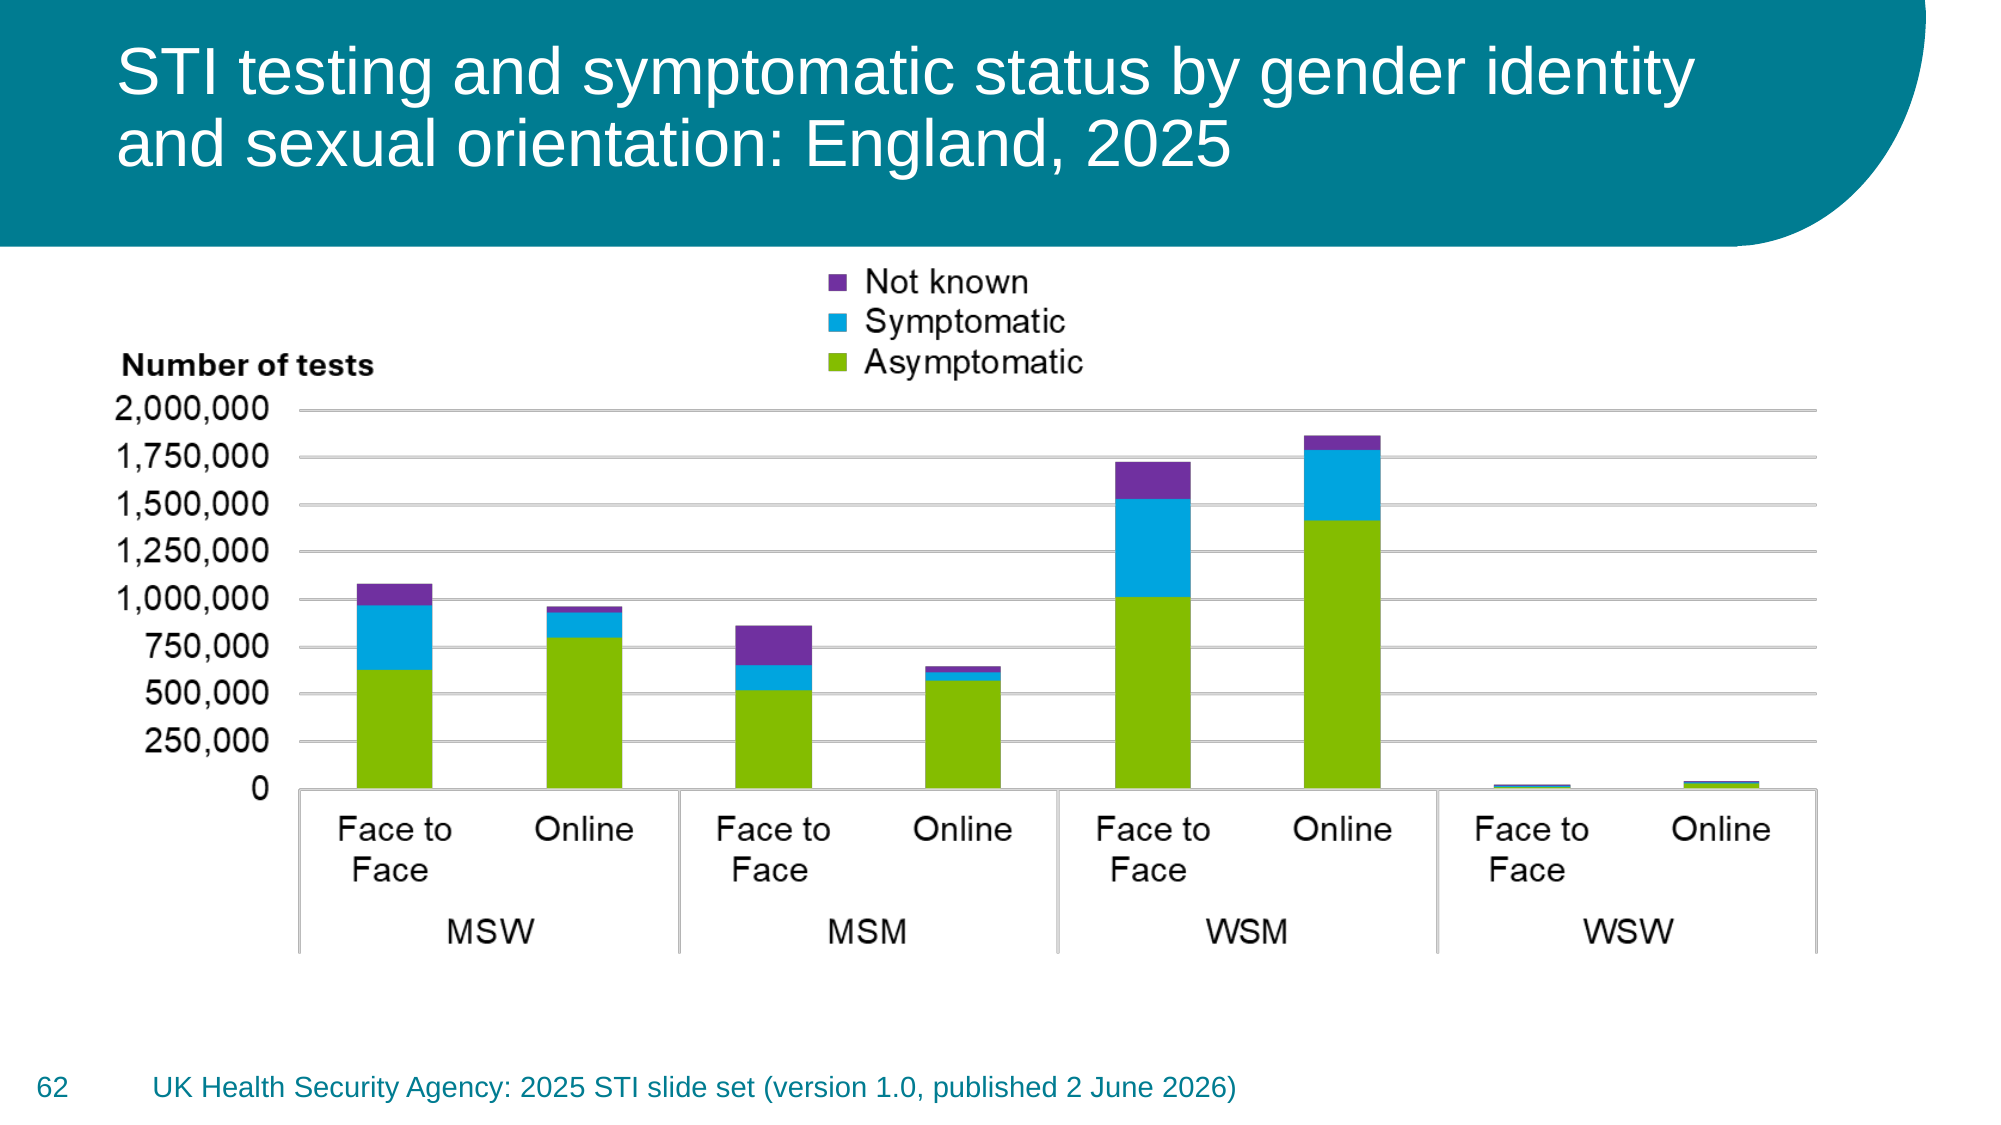

# STI testing and symptomatic status by gender identity and sexual orientation: England, 2025
62
UK Health Security Agency: 2025 STI slide set (version 1.0, published 2 June 2026)